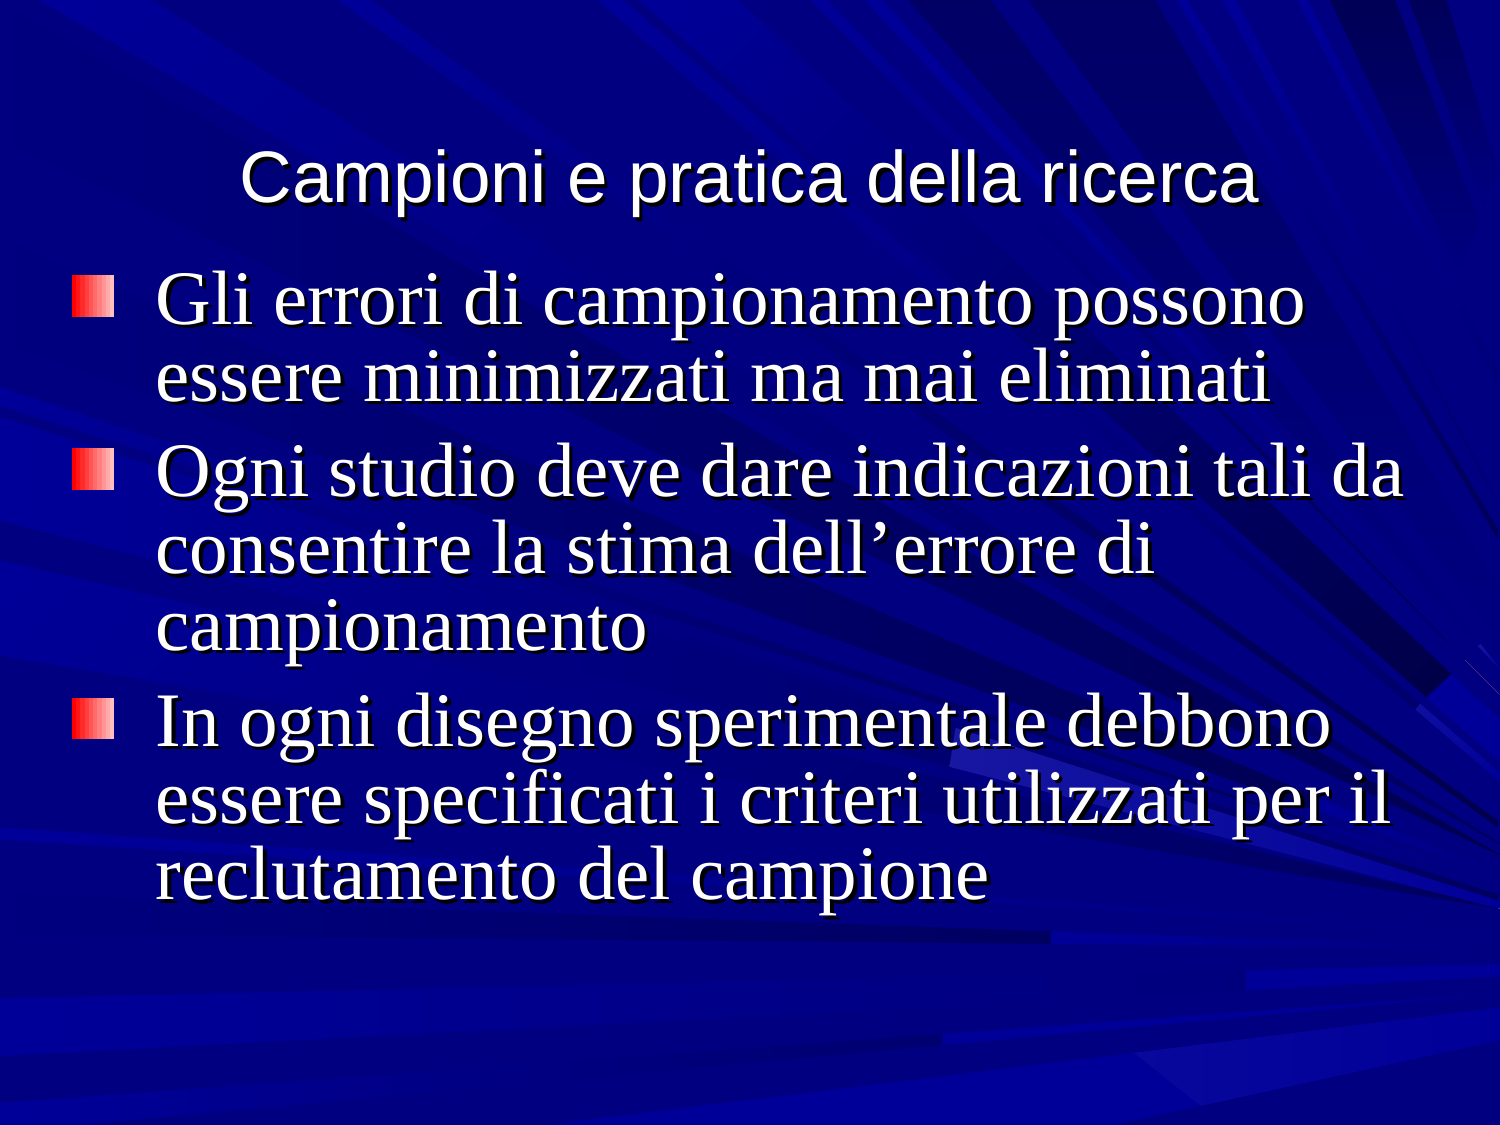

# Campioni e pratica della ricerca
Gli errori di campionamento possono essere minimizzati ma mai eliminati
Ogni studio deve dare indicazioni tali da consentire la stima dell’errore di campionamento
In ogni disegno sperimentale debbono essere specificati i criteri utilizzati per il reclutamento del campione